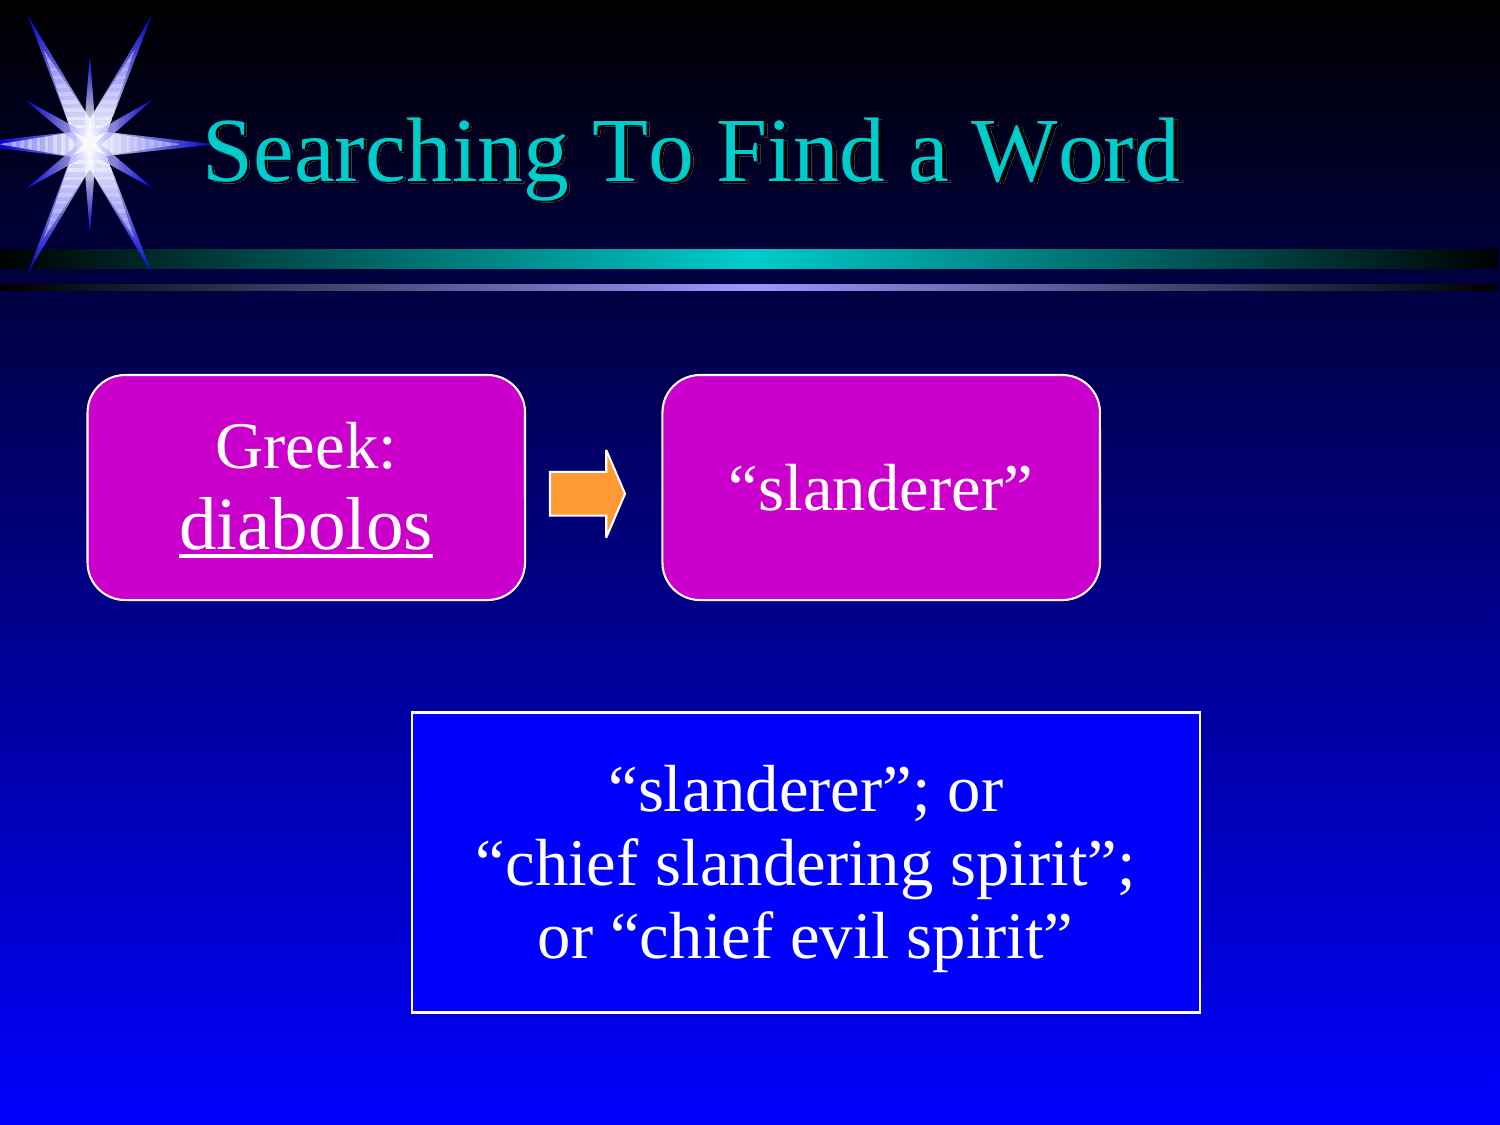

# Searching To Find a Word
Greek:
diabolos
“slanderer”
“slanderer”; or
“chief slandering spirit”;
or “chief evil spirit”